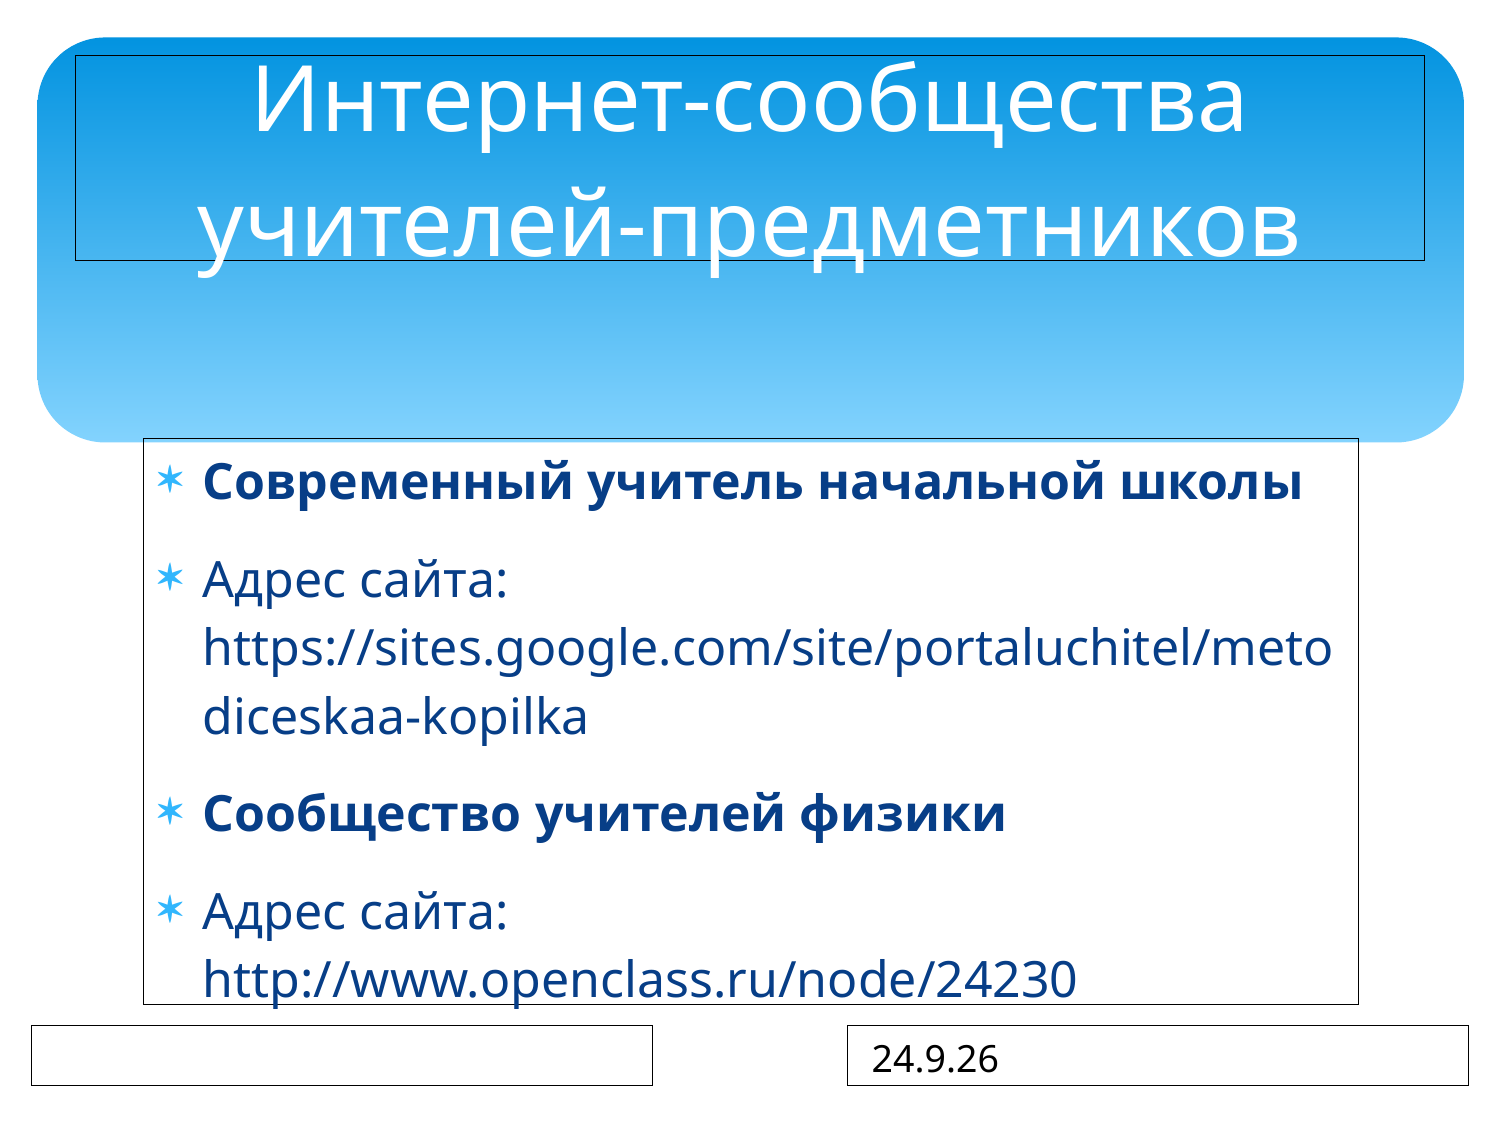

Интернет-сообщества учителей-предметников
# Современный учитель начальной школы
Адрес сайта: https://sites.google.com/site/portaluchitel/metodiceskaa-kopilka
Cообщество учителей физики
Адрес сайта: http://www.openclass.ru/node/24230